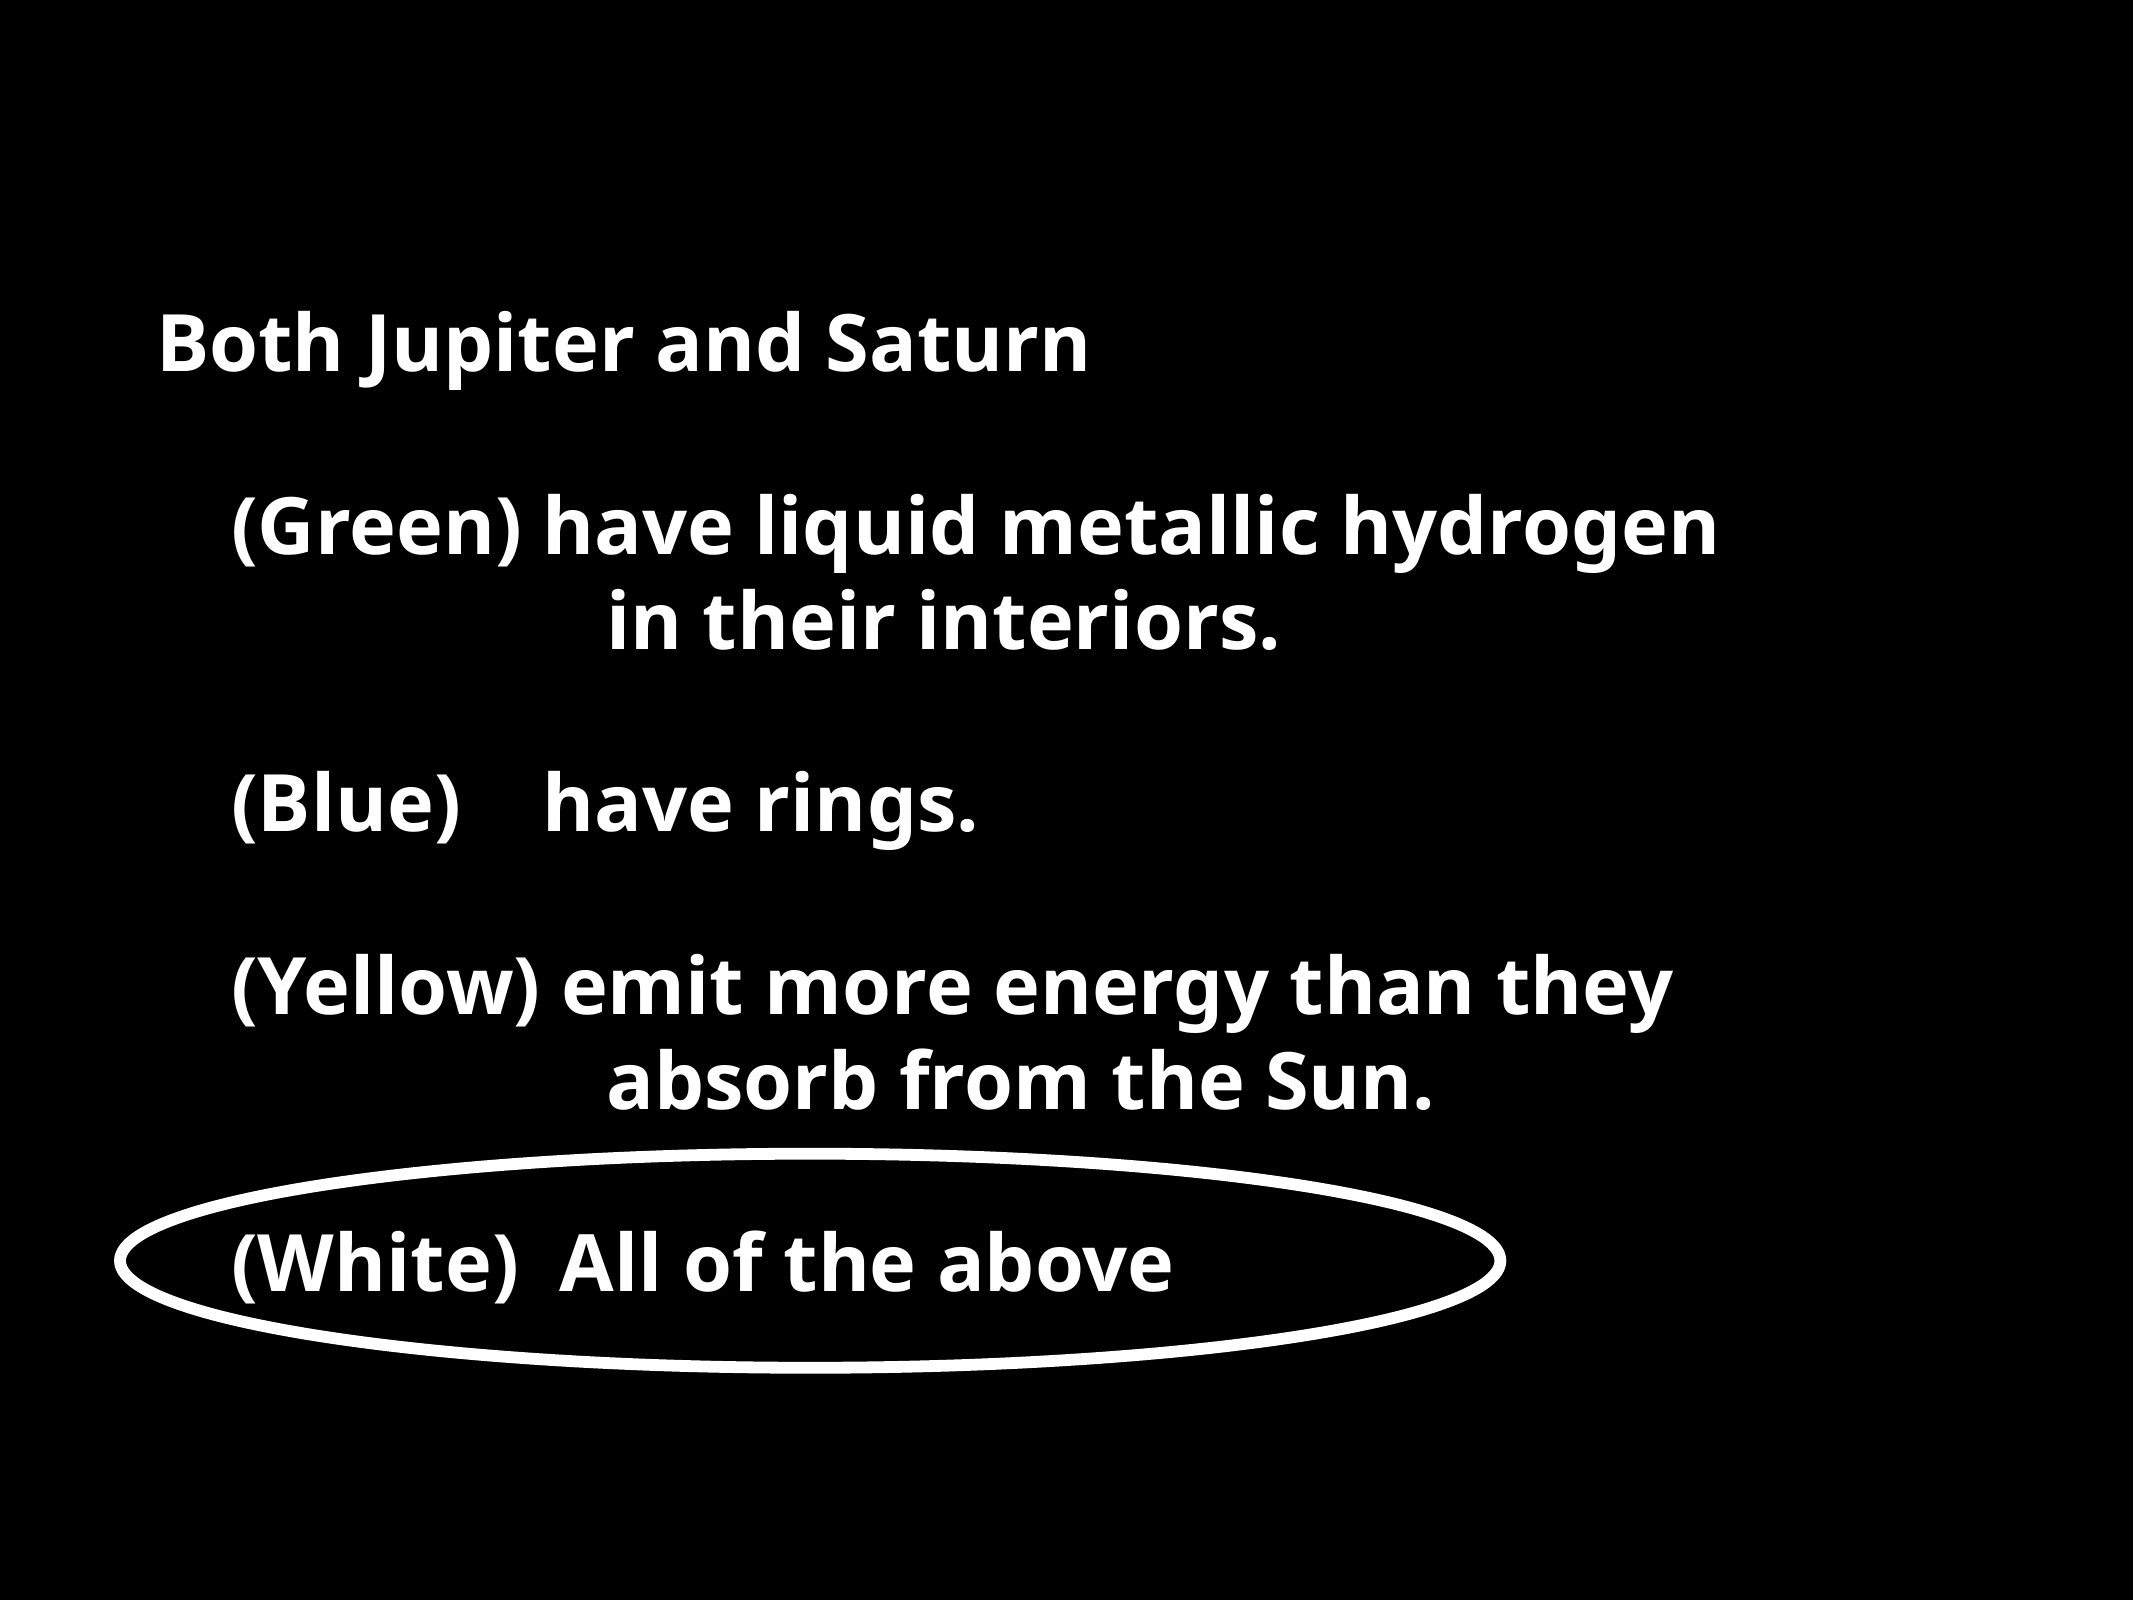

# Both Jupiter and Saturn
	(Green) have liquid metallic hydrogen
						in their interiors.
	(Blue) have rings.
	(Yellow) emit more energy than they
						absorb from the Sun.
	(White) All of the above